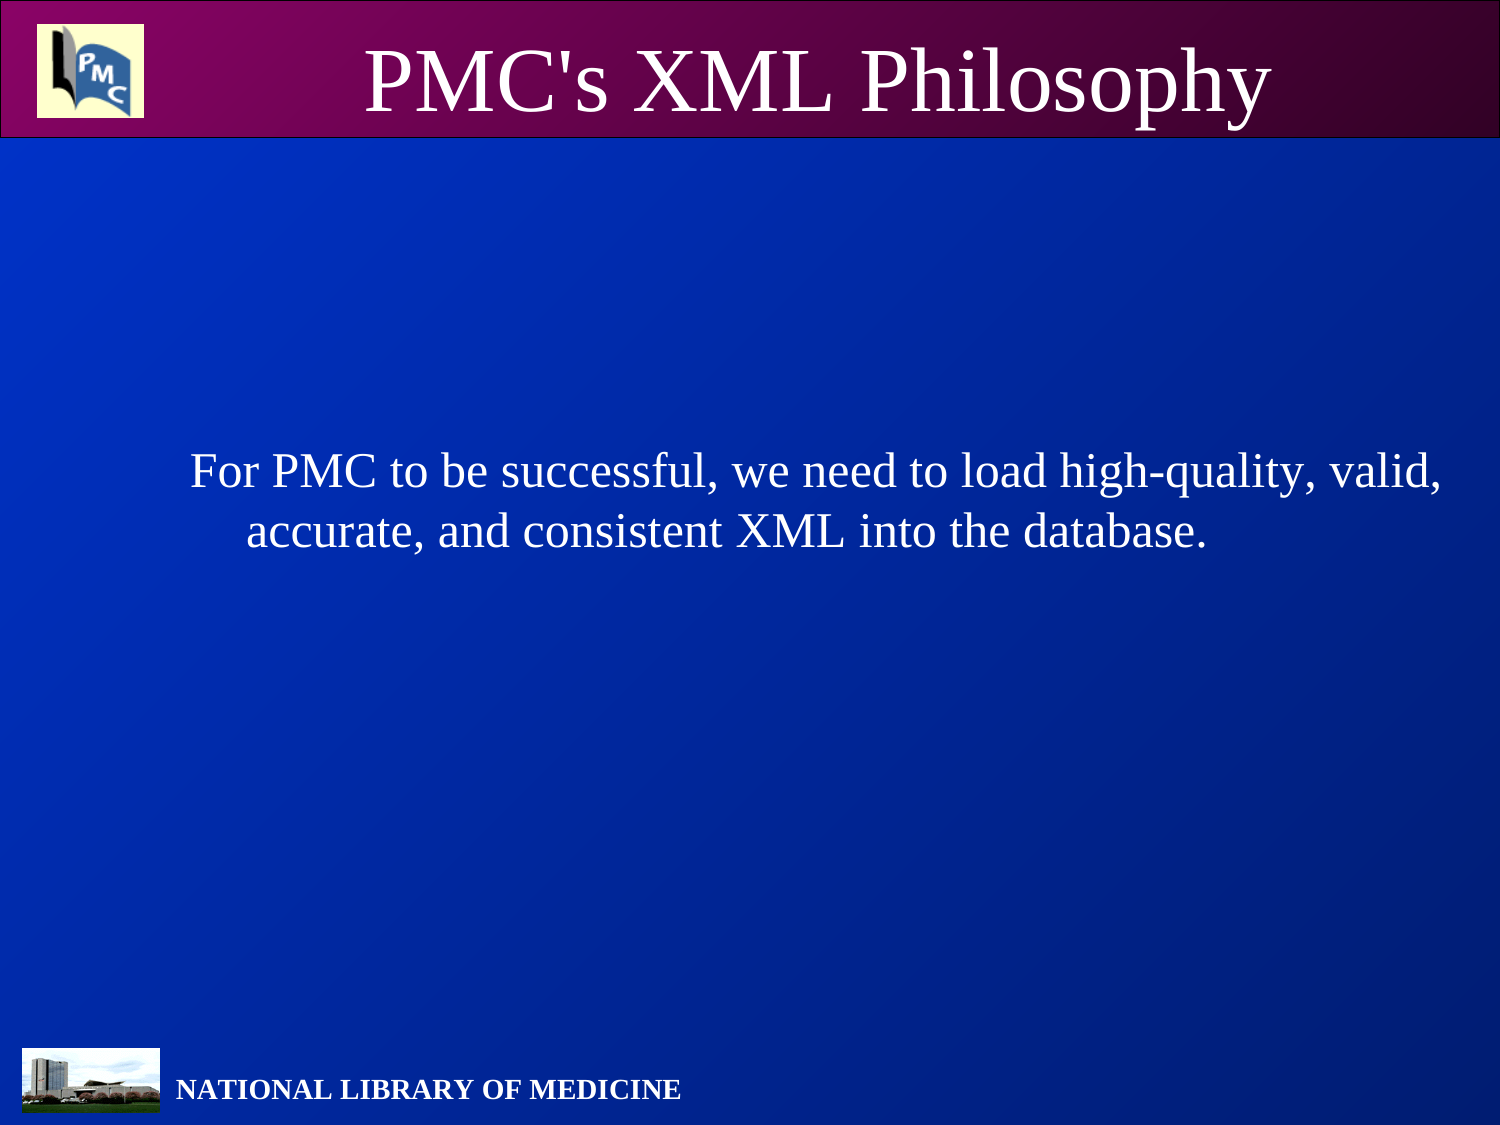

# PMC's XML Philosophy
For PMC to be successful, we need to load high-quality, valid, accurate, and consistent XML into the database.